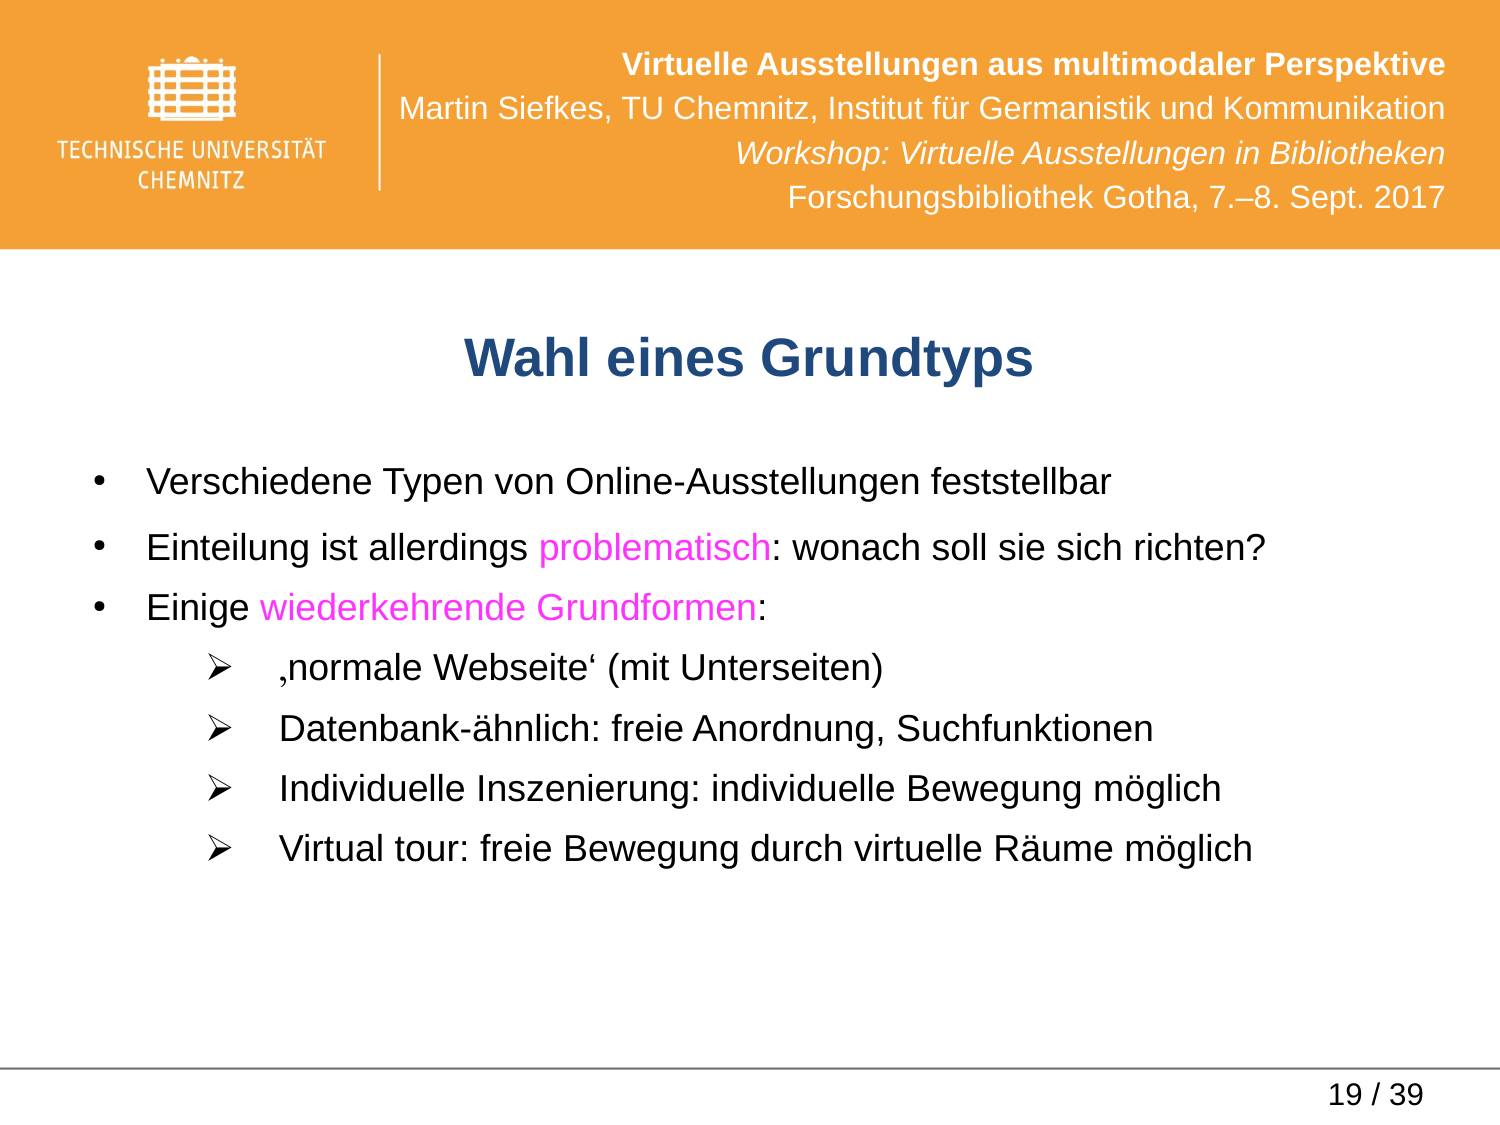

#
Wahl eines Grundtyps
Verschiedene Typen von Online-Ausstellungen feststellbar
Einteilung ist allerdings problematisch: wonach soll sie sich richten?
Einige wiederkehrende Grundformen:
 		‚normale Webseite‘ (mit Unterseiten)
 		Datenbank-ähnlich: freie Anordnung, Suchfunktionen
 		Individuelle Inszenierung: individuelle Bewegung möglich
 		Virtual tour: freie Bewegung durch virtuelle Räume möglich